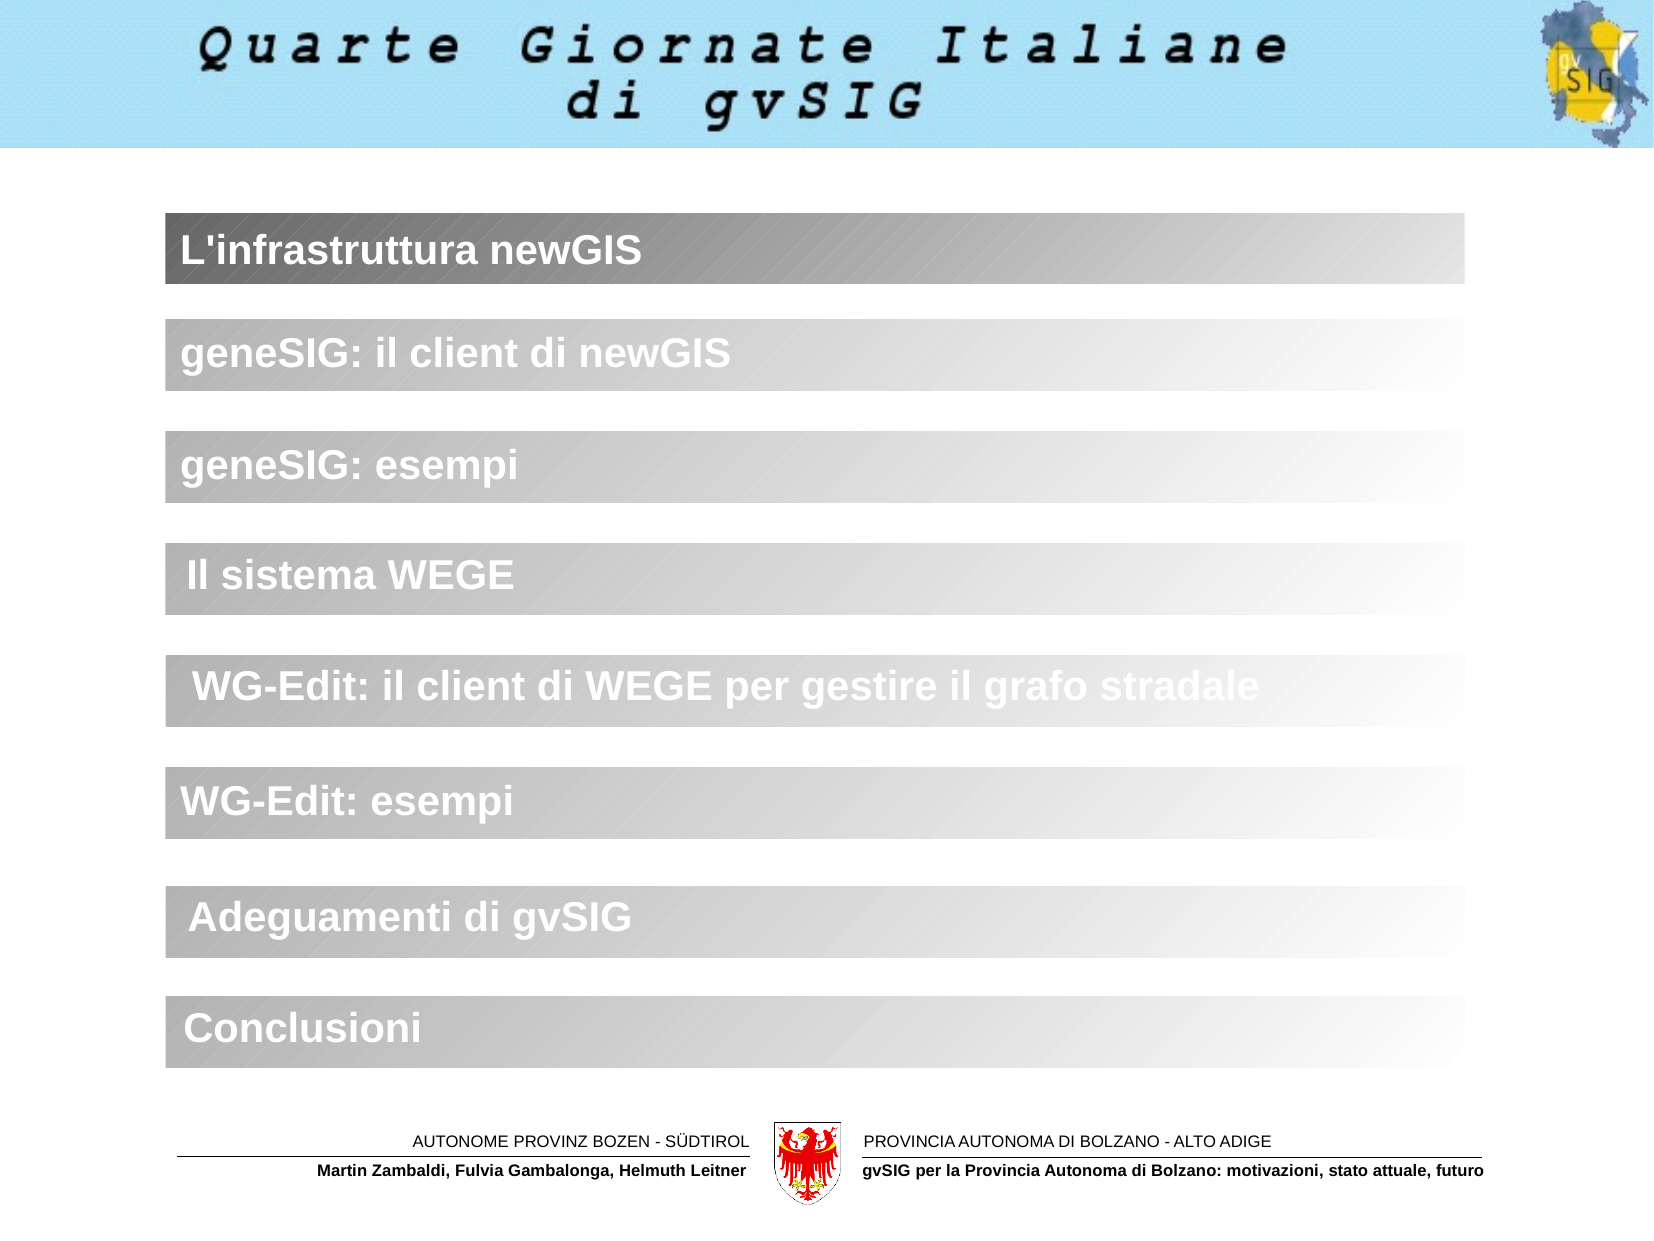

L'infrastruttura newGIS
geneSIG: il client di newGIS
geneSIG: esempi
Il sistema WEGE
WG-Edit: il client di WEGE per gestire il grafo stradale
WG-Edit: esempi
Adeguamenti di gvSIG
Conclusioni